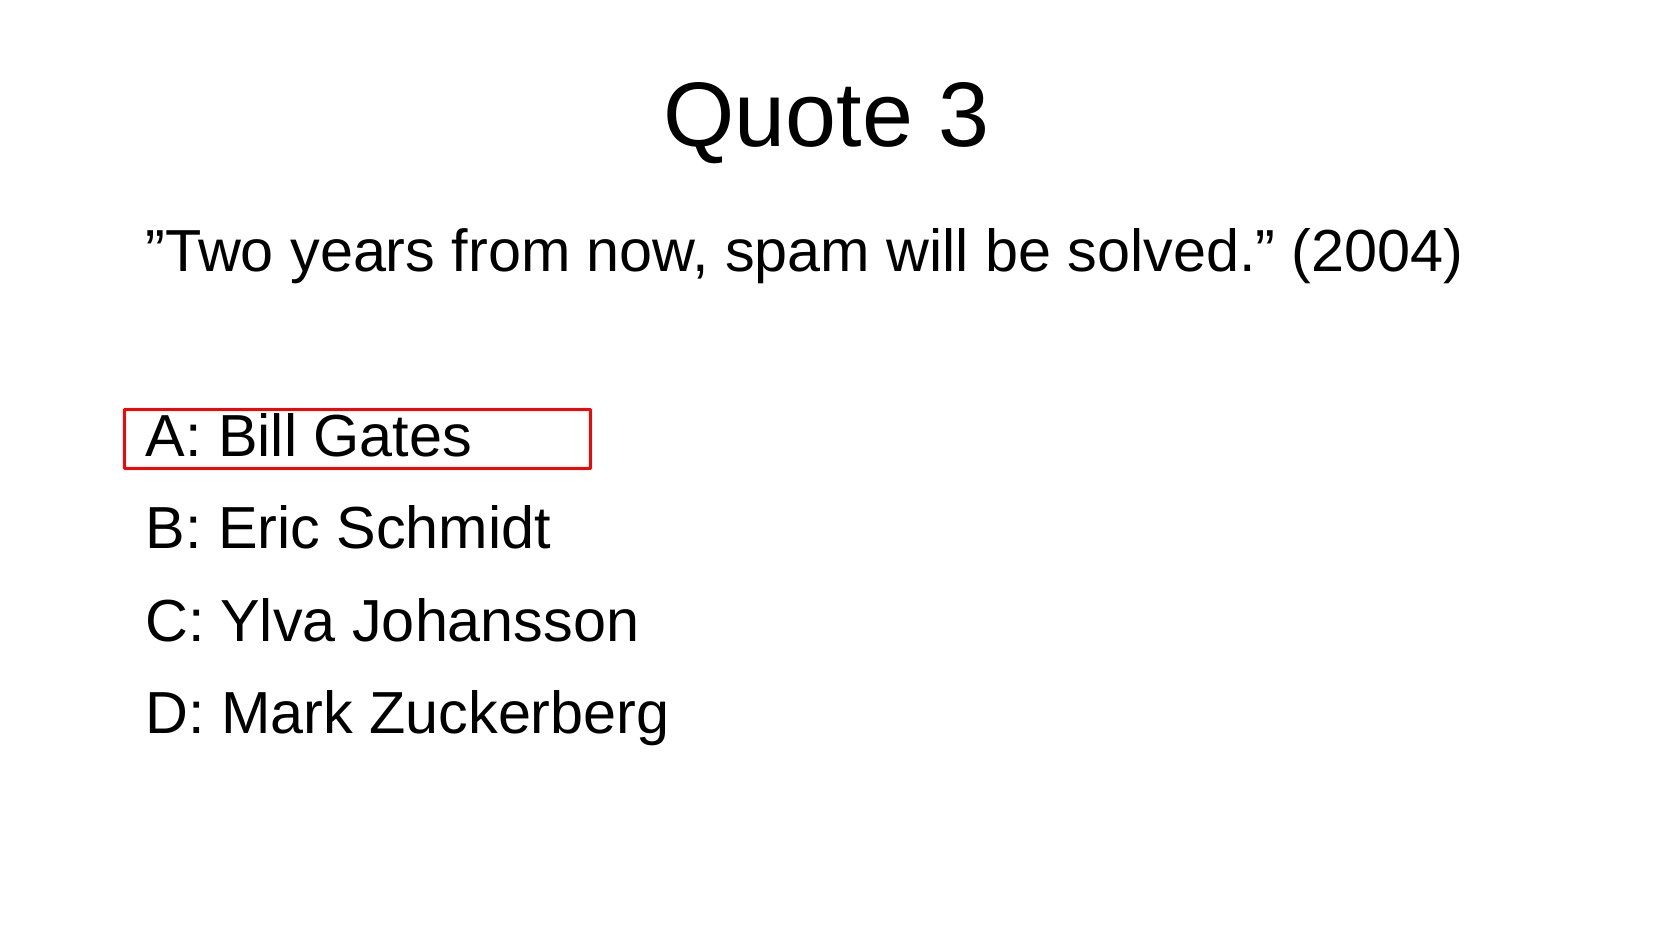

# Quote 3
”Two years from now, spam will be solved.” (2004)
A: Bill Gates
B: Eric Schmidt
C: Ylva Johansson
D: Mark Zuckerberg